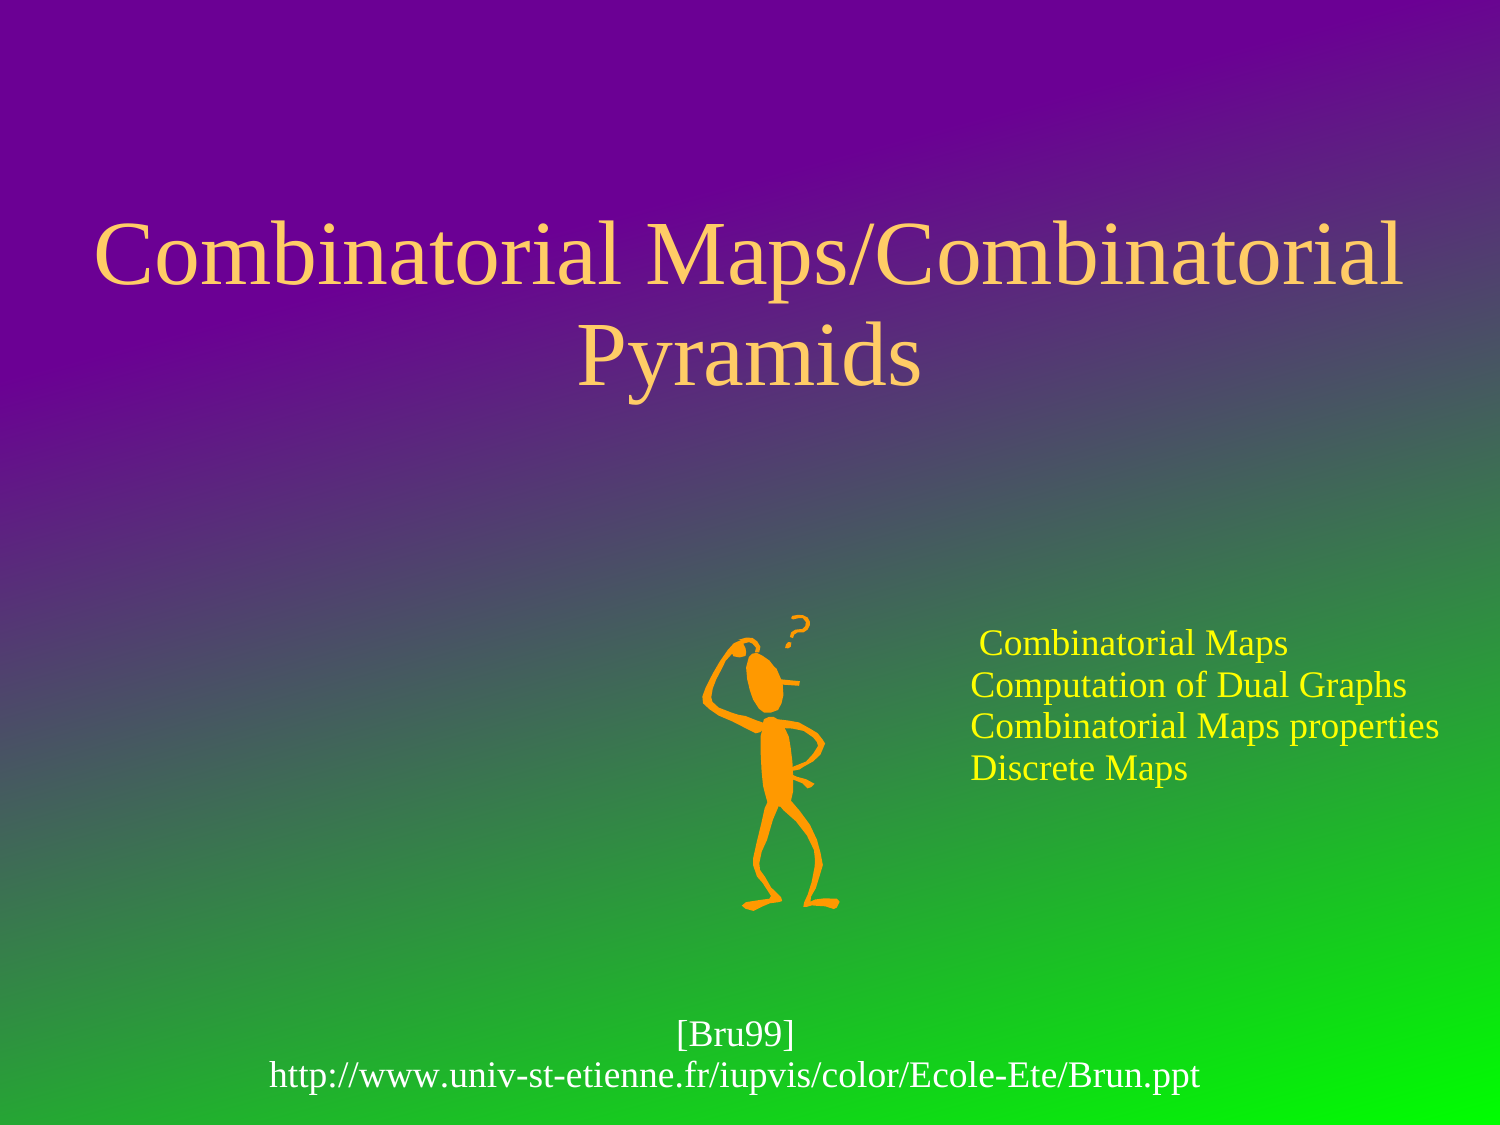

# Combinatorial Maps/Combinatorial Pyramids
 Combinatorial Maps
Computation of Dual Graphs
Combinatorial Maps properties
Discrete Maps
[Bru99]
http://www.univ-st-etienne.fr/iupvis/color/Ecole-Ete/Brun.ppt